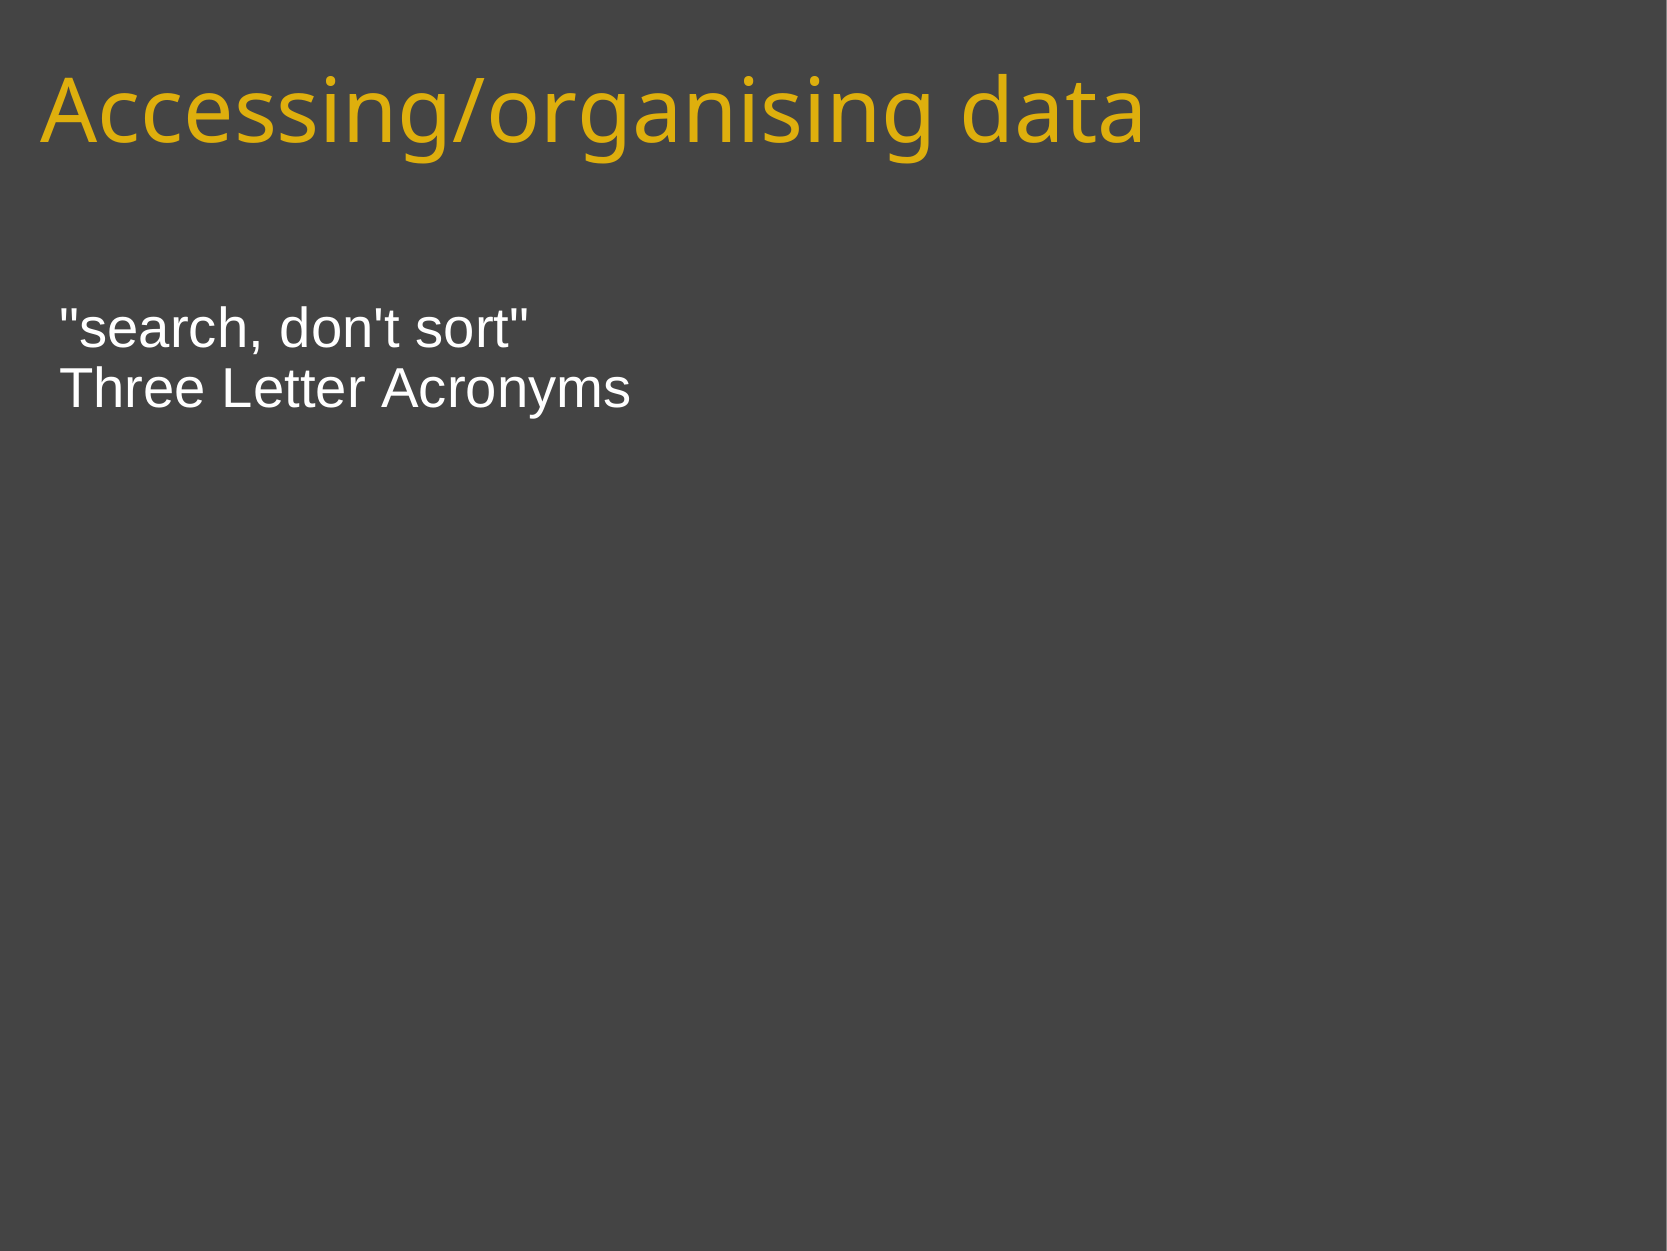

# Accessing/organising data
"search, don't sort"
Three Letter Acronyms